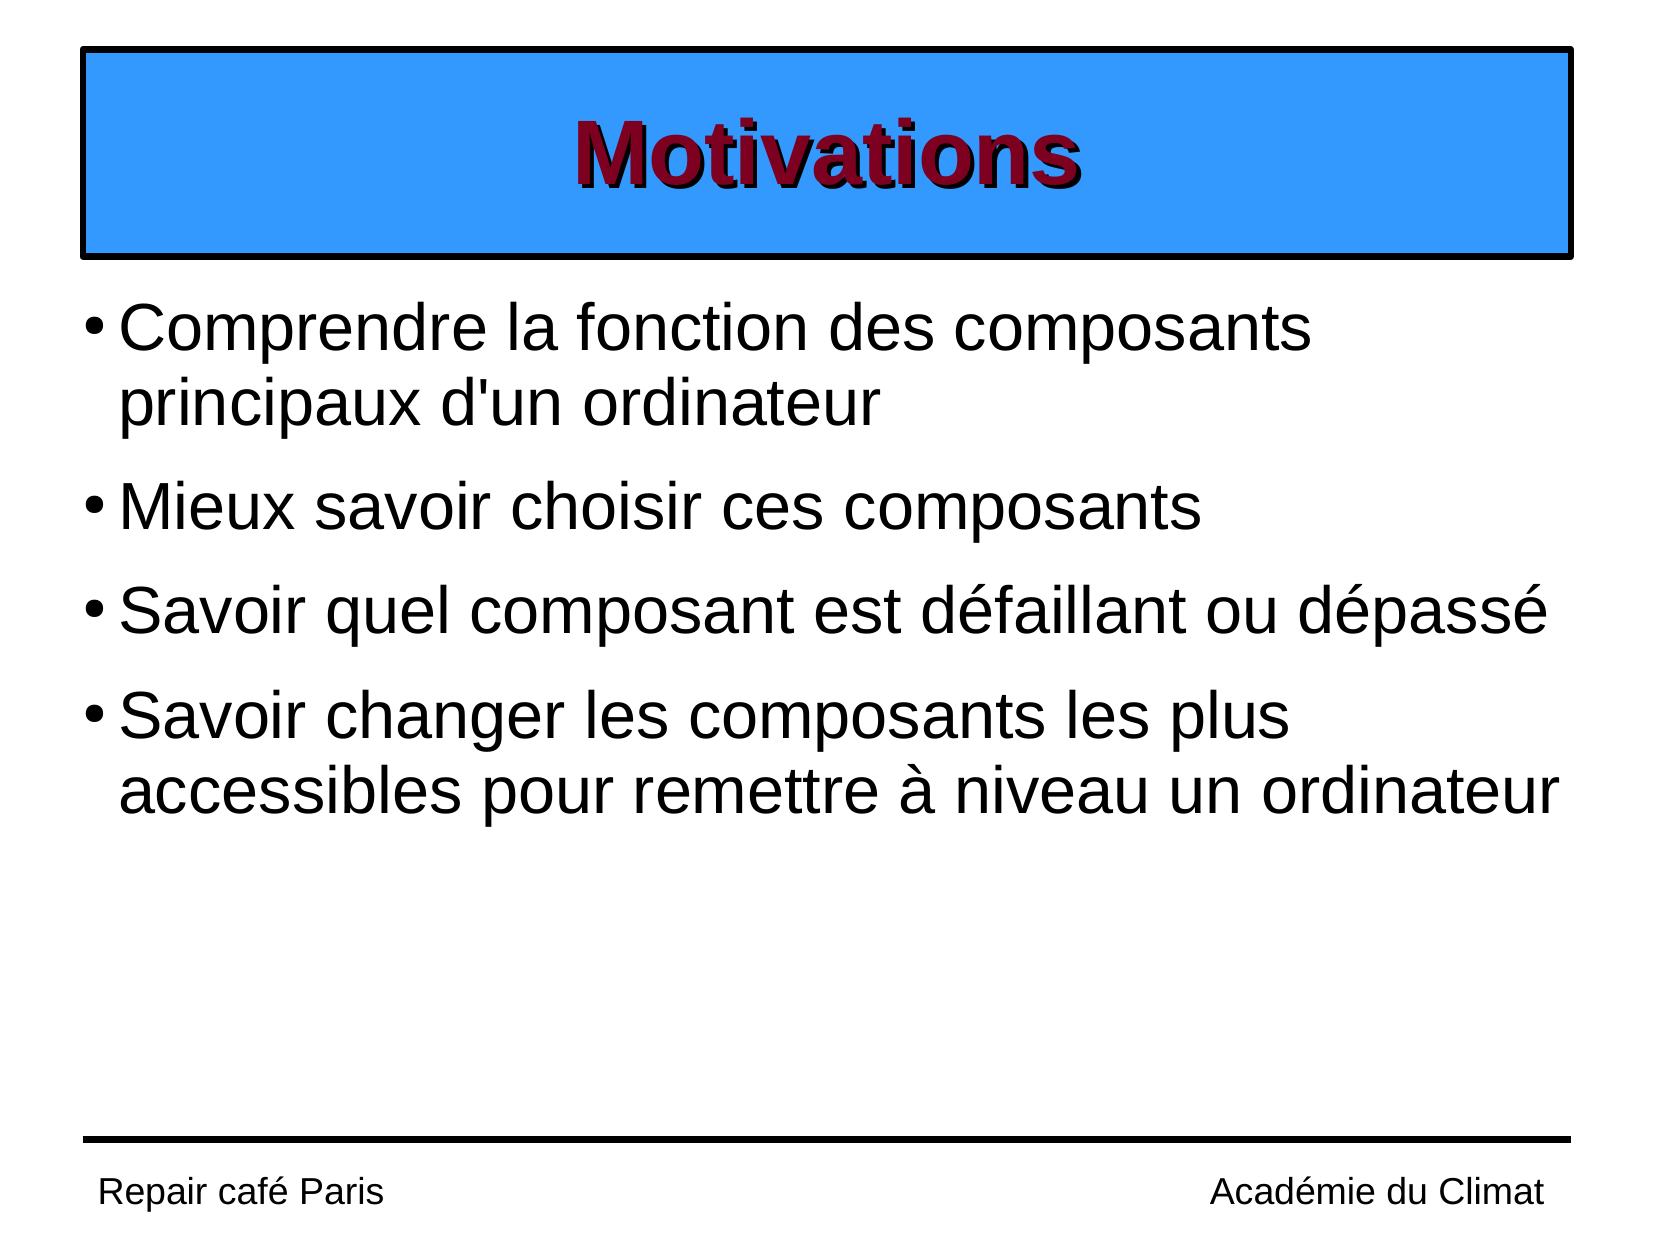

# Motivations
Comprendre la fonction des composants principaux d'un ordinateur
Mieux savoir choisir ces composants
Savoir quel composant est défaillant ou dépassé
Savoir changer les composants les plus accessibles pour remettre à niveau un ordinateur
Repair café Paris	Académie du Climat